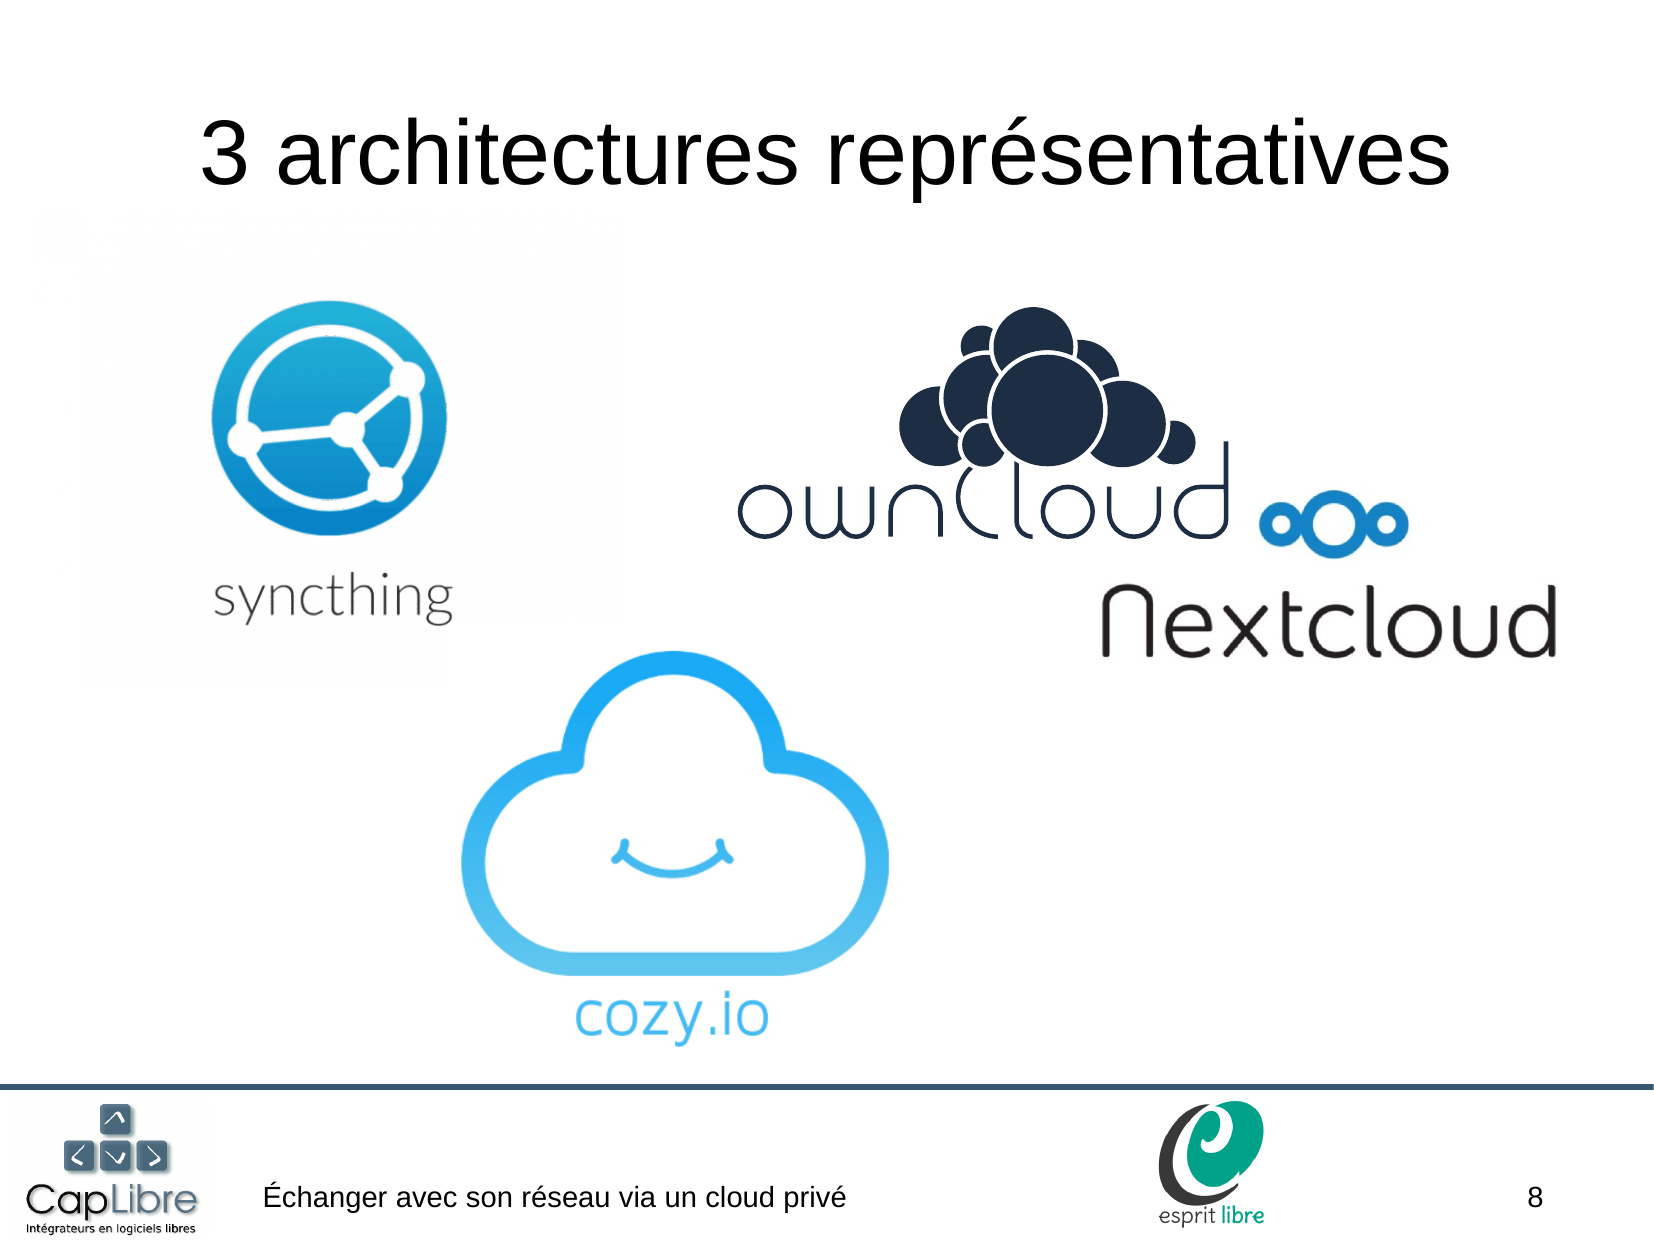

# 3 architectures représentatives
Échanger avec son réseau via un cloud privé